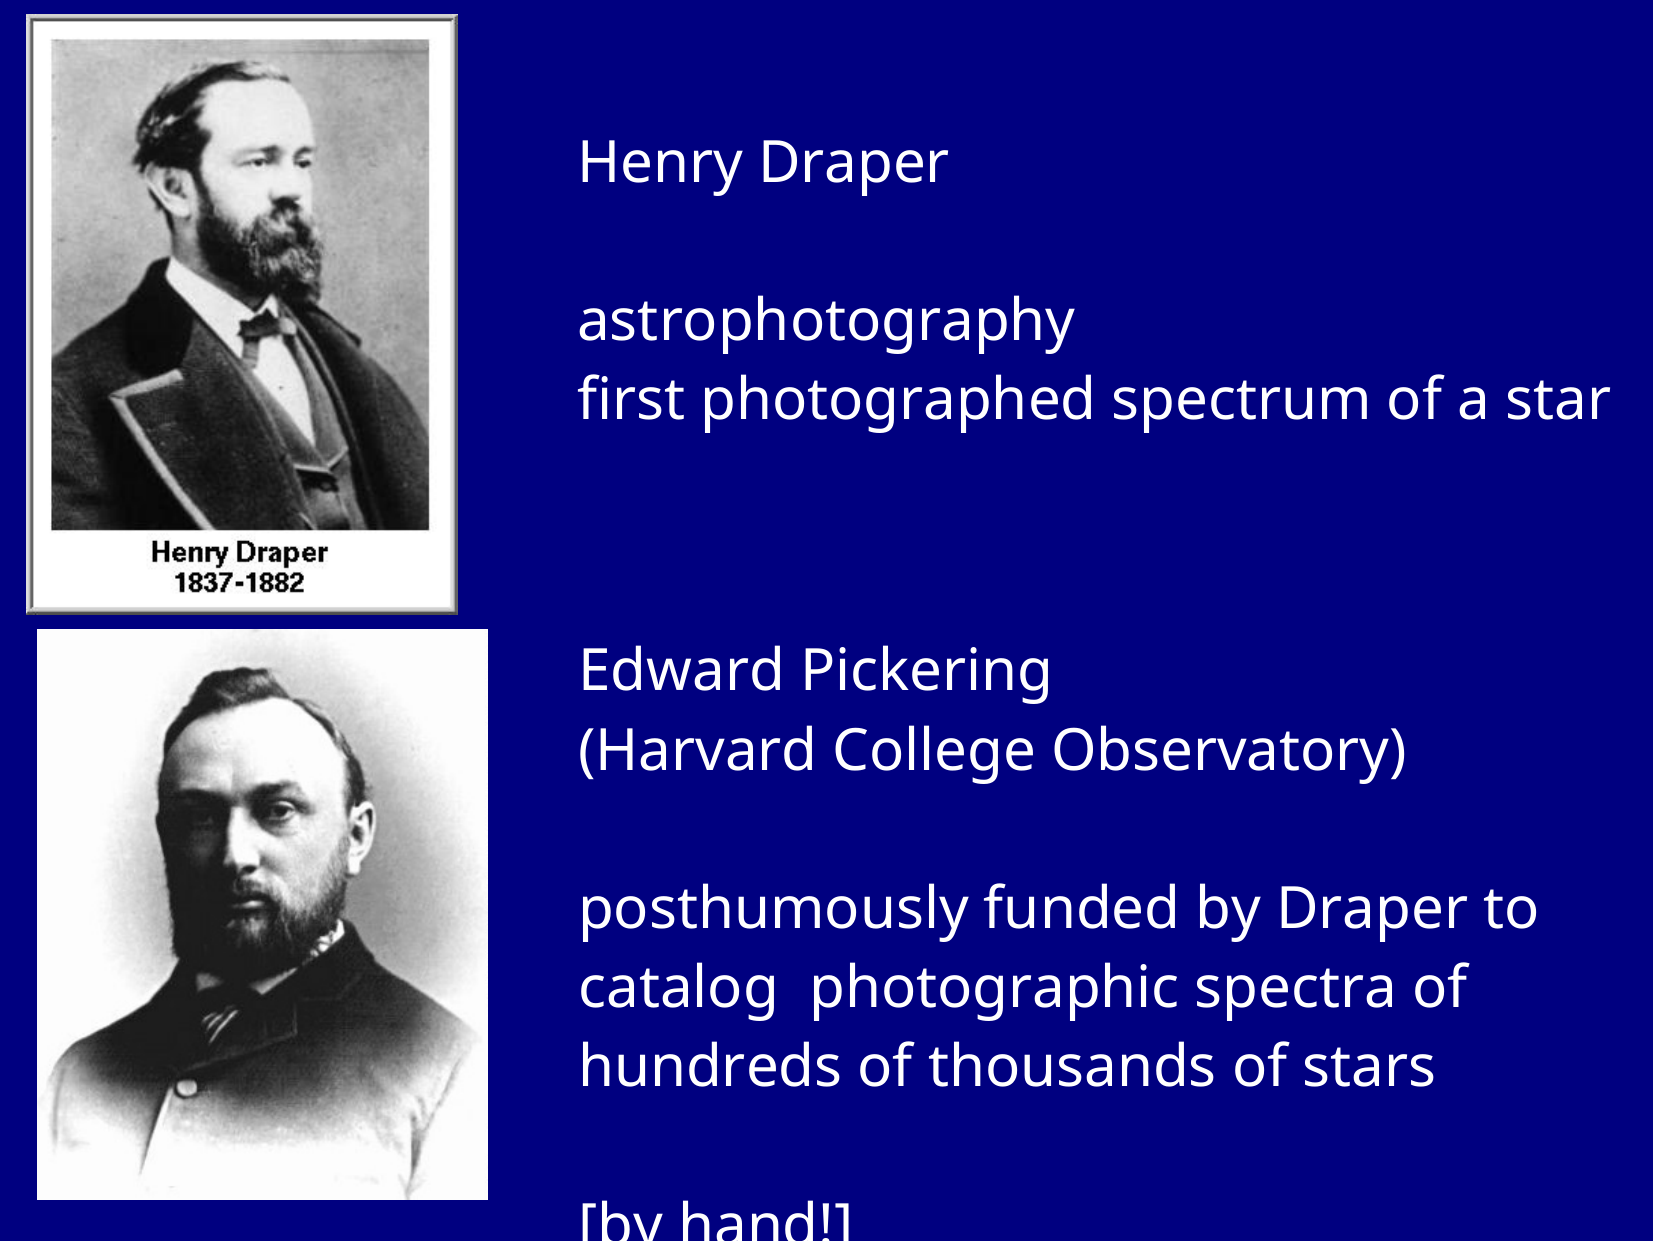

Henry Draper
astrophotography
first photographed spectrum of a star
Edward Pickering
(Harvard College Observatory)
posthumously funded by Draper to catalog photographic spectra of hundreds of thousands of stars
[by hand!]